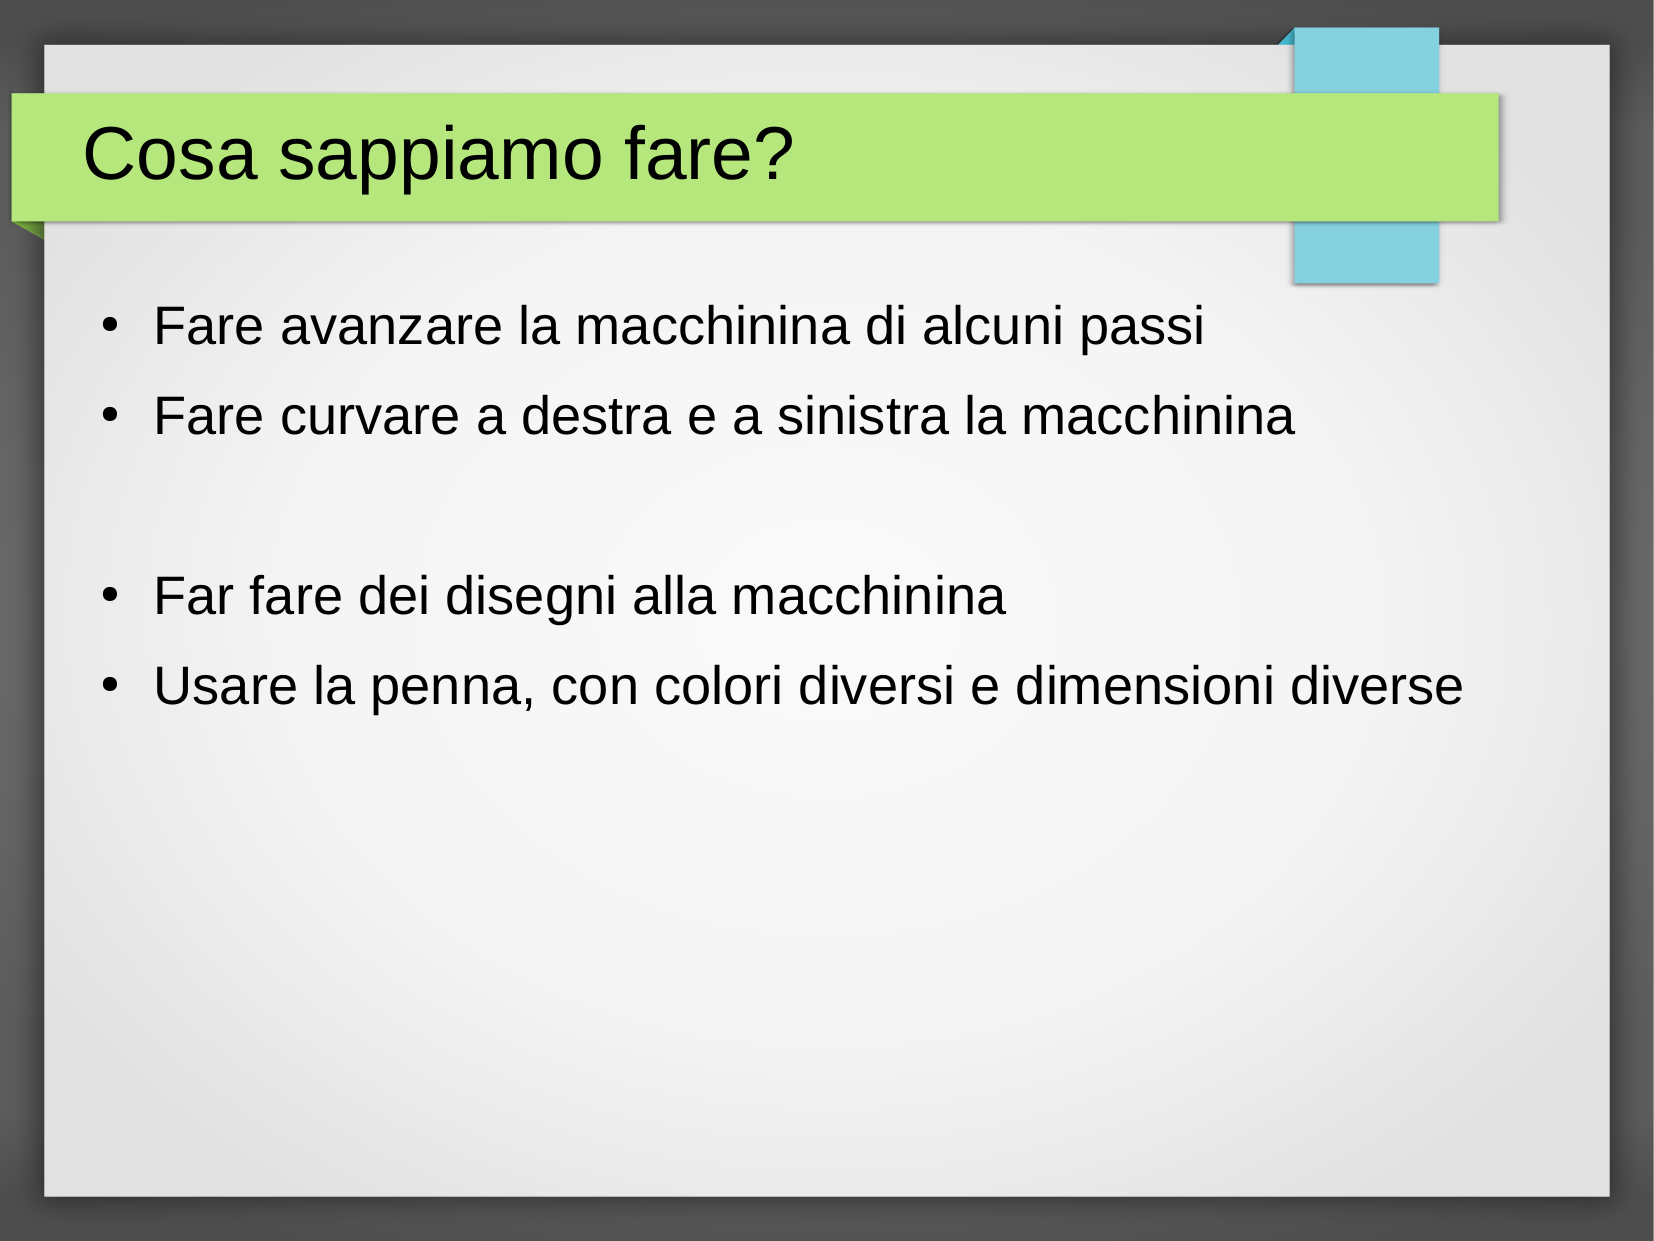

# Cosa sappiamo fare?
Fare avanzare la macchinina di alcuni passi
Fare curvare a destra e a sinistra la macchinina
Far fare dei disegni alla macchinina
Usare la penna, con colori diversi e dimensioni diverse